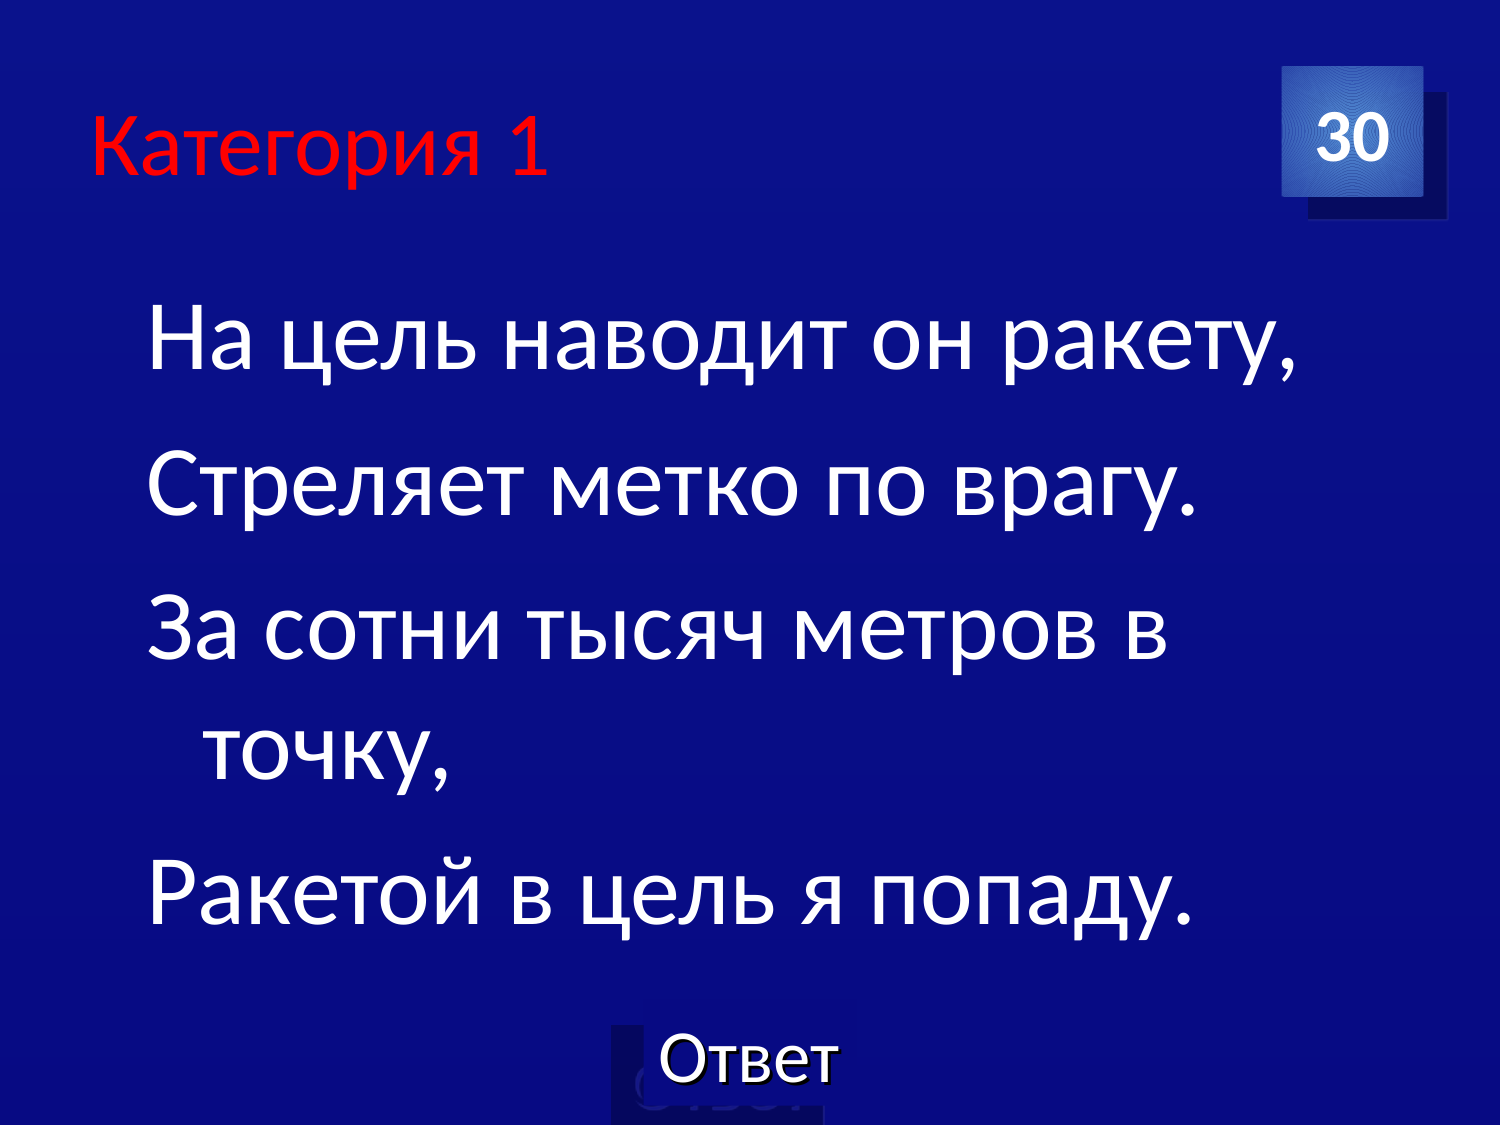

# Категория 1
30
На цель наводит он ракету,
Стреляет метко по врагу.
За сотни тысяч метров в точку,
Ракетой в цель я попаду.